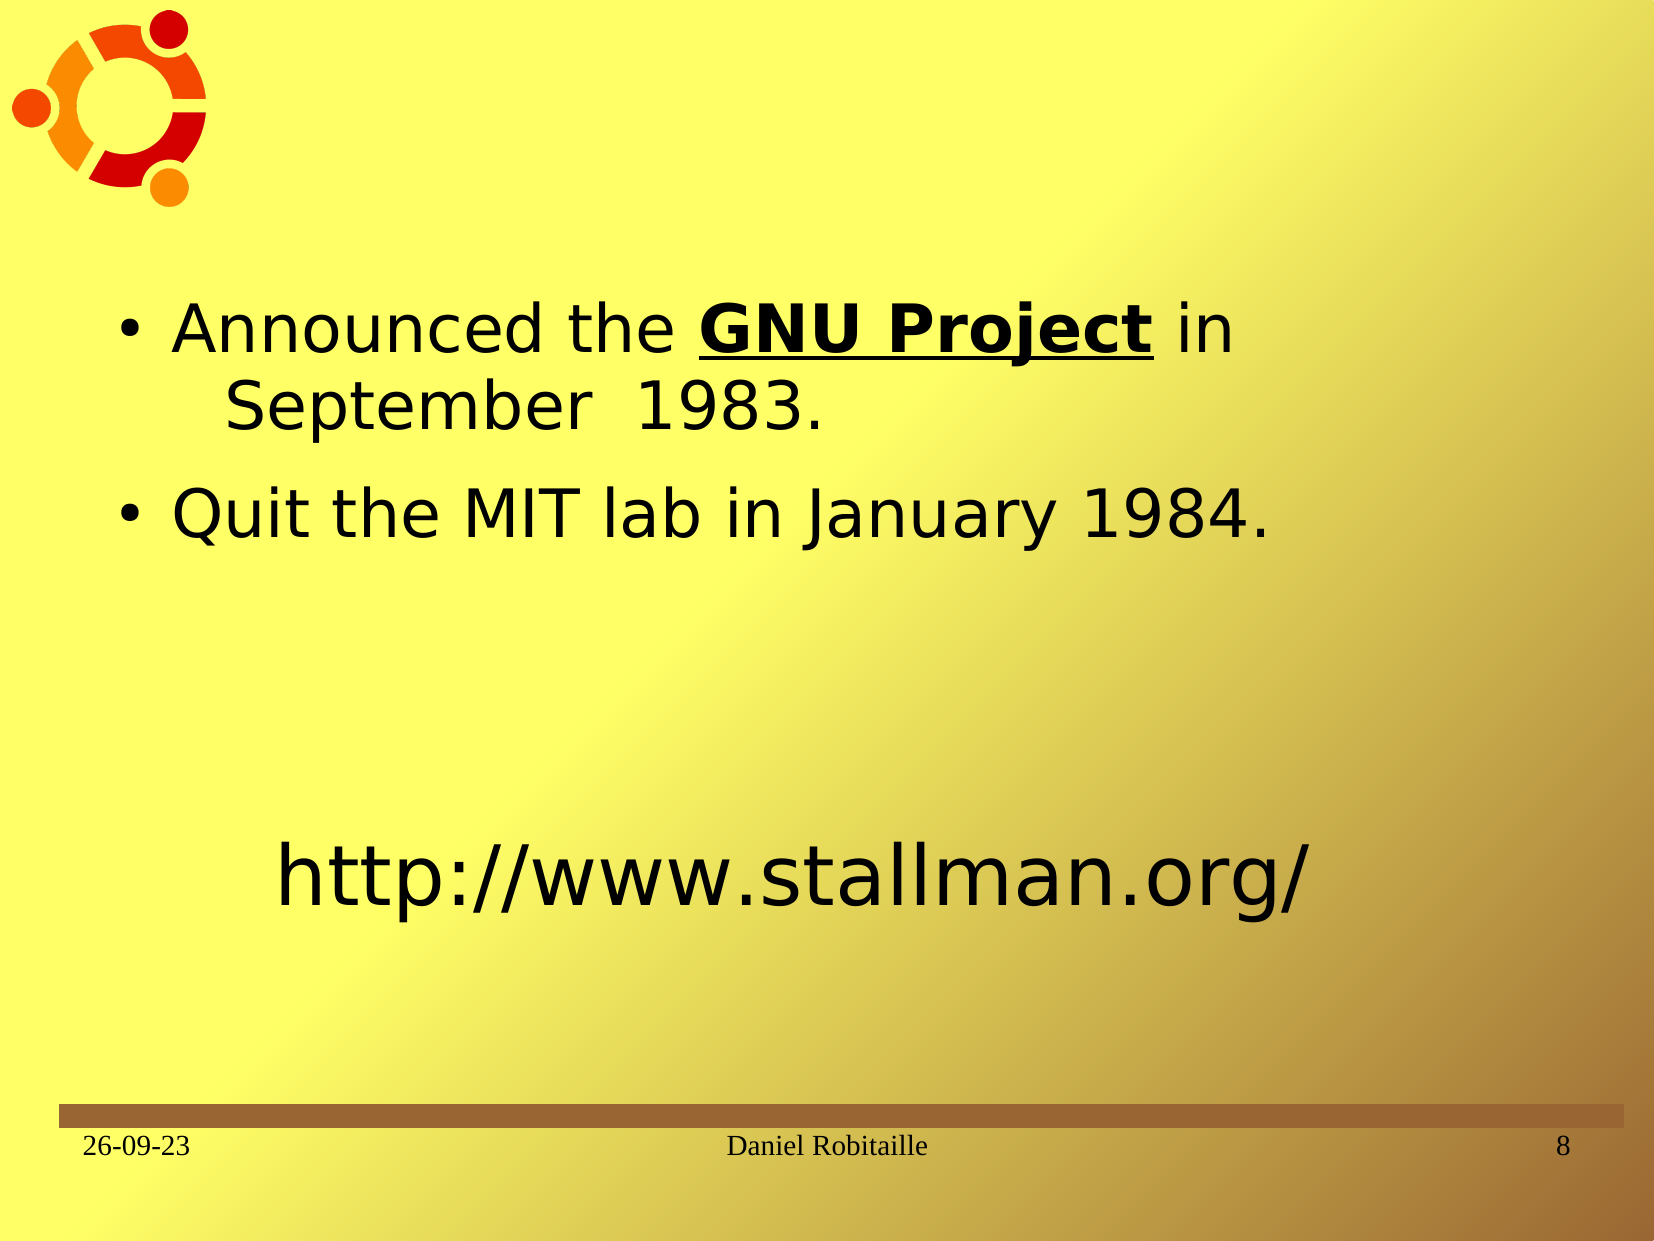

# Announced the GNU Project in September 1983.
Quit the MIT lab in January 1984.
http://www.stallman.org/
Daniel Robitaille
8